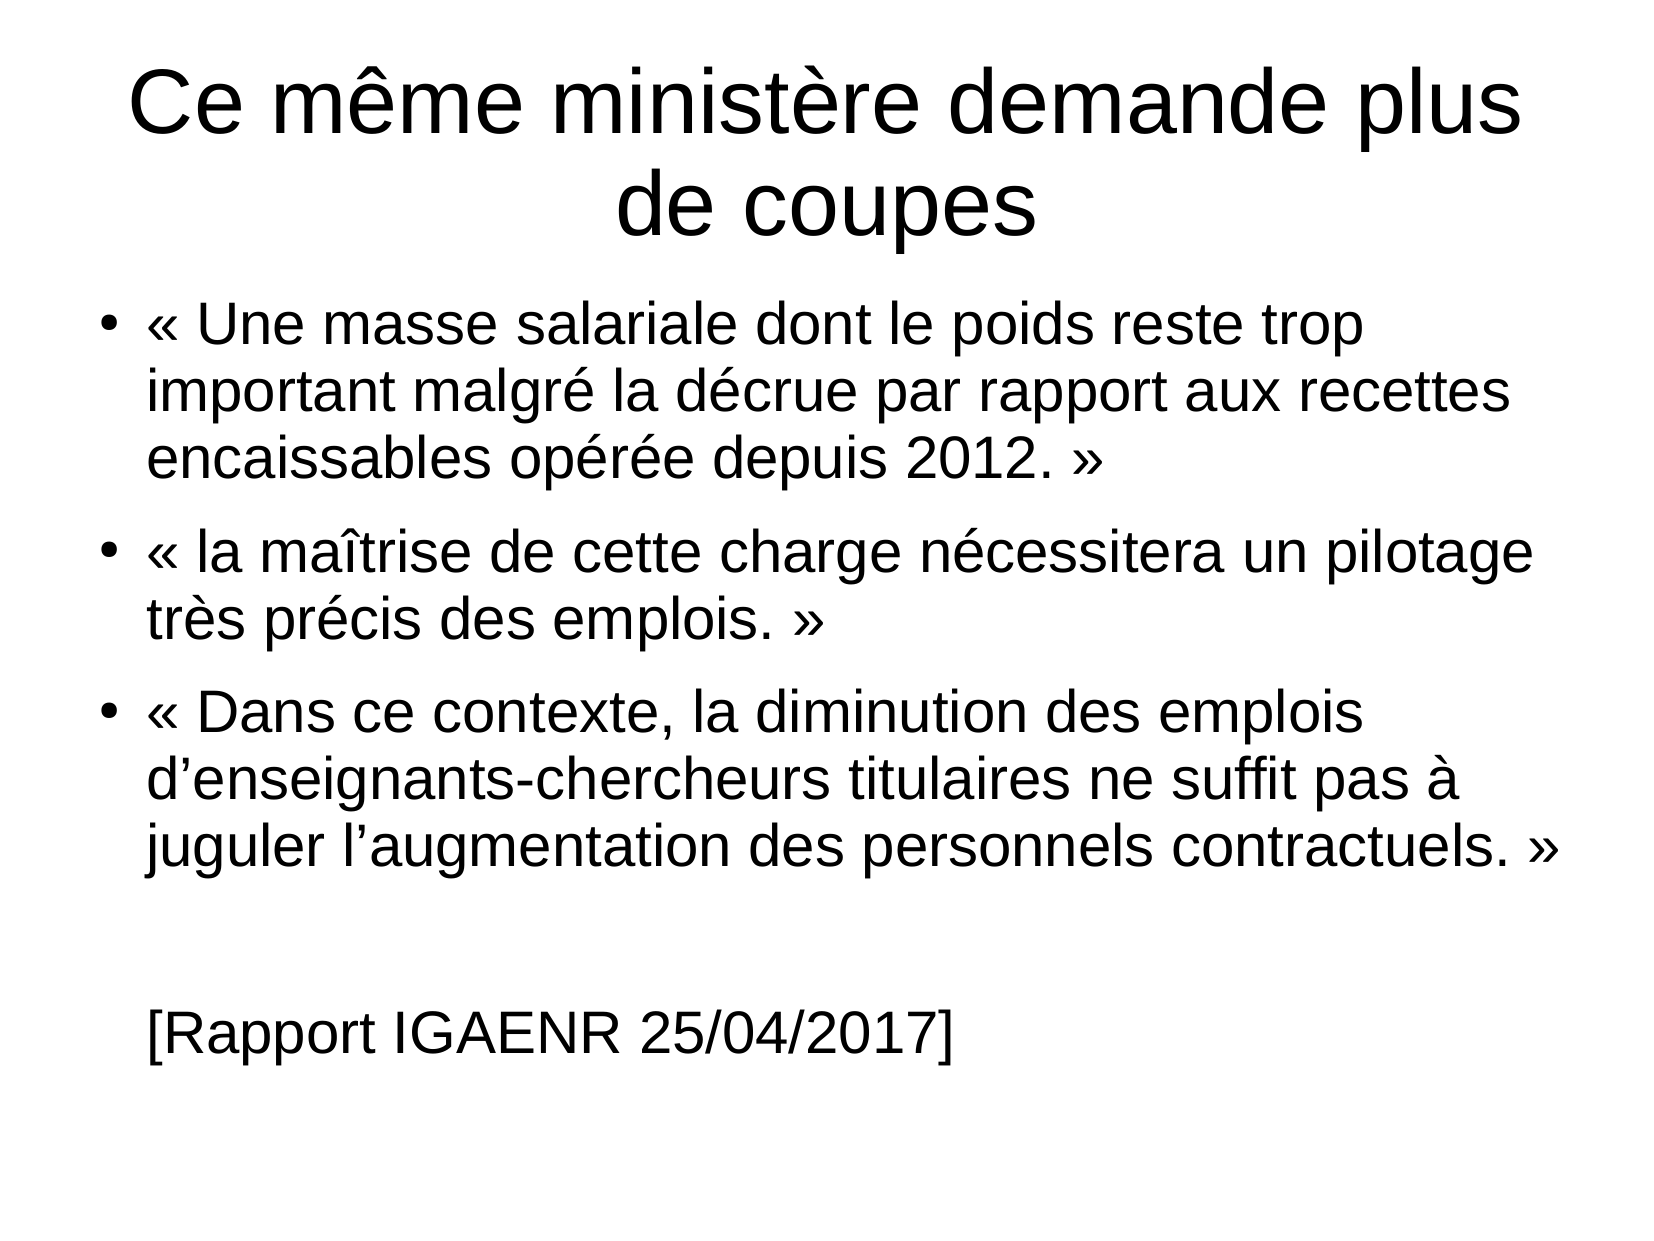

# Ce même ministère demande plus de coupes
« Une masse salariale dont le poids reste trop important malgré la décrue par rapport aux recettes encaissables opérée depuis 2012. »
« la maîtrise de cette charge nécessitera un pilotage très précis des emplois. »
« Dans ce contexte, la diminution des emplois d’enseignants-chercheurs titulaires ne suffit pas à juguler l’augmentation des personnels contractuels. »
[Rapport IGAENR 25/04/2017]